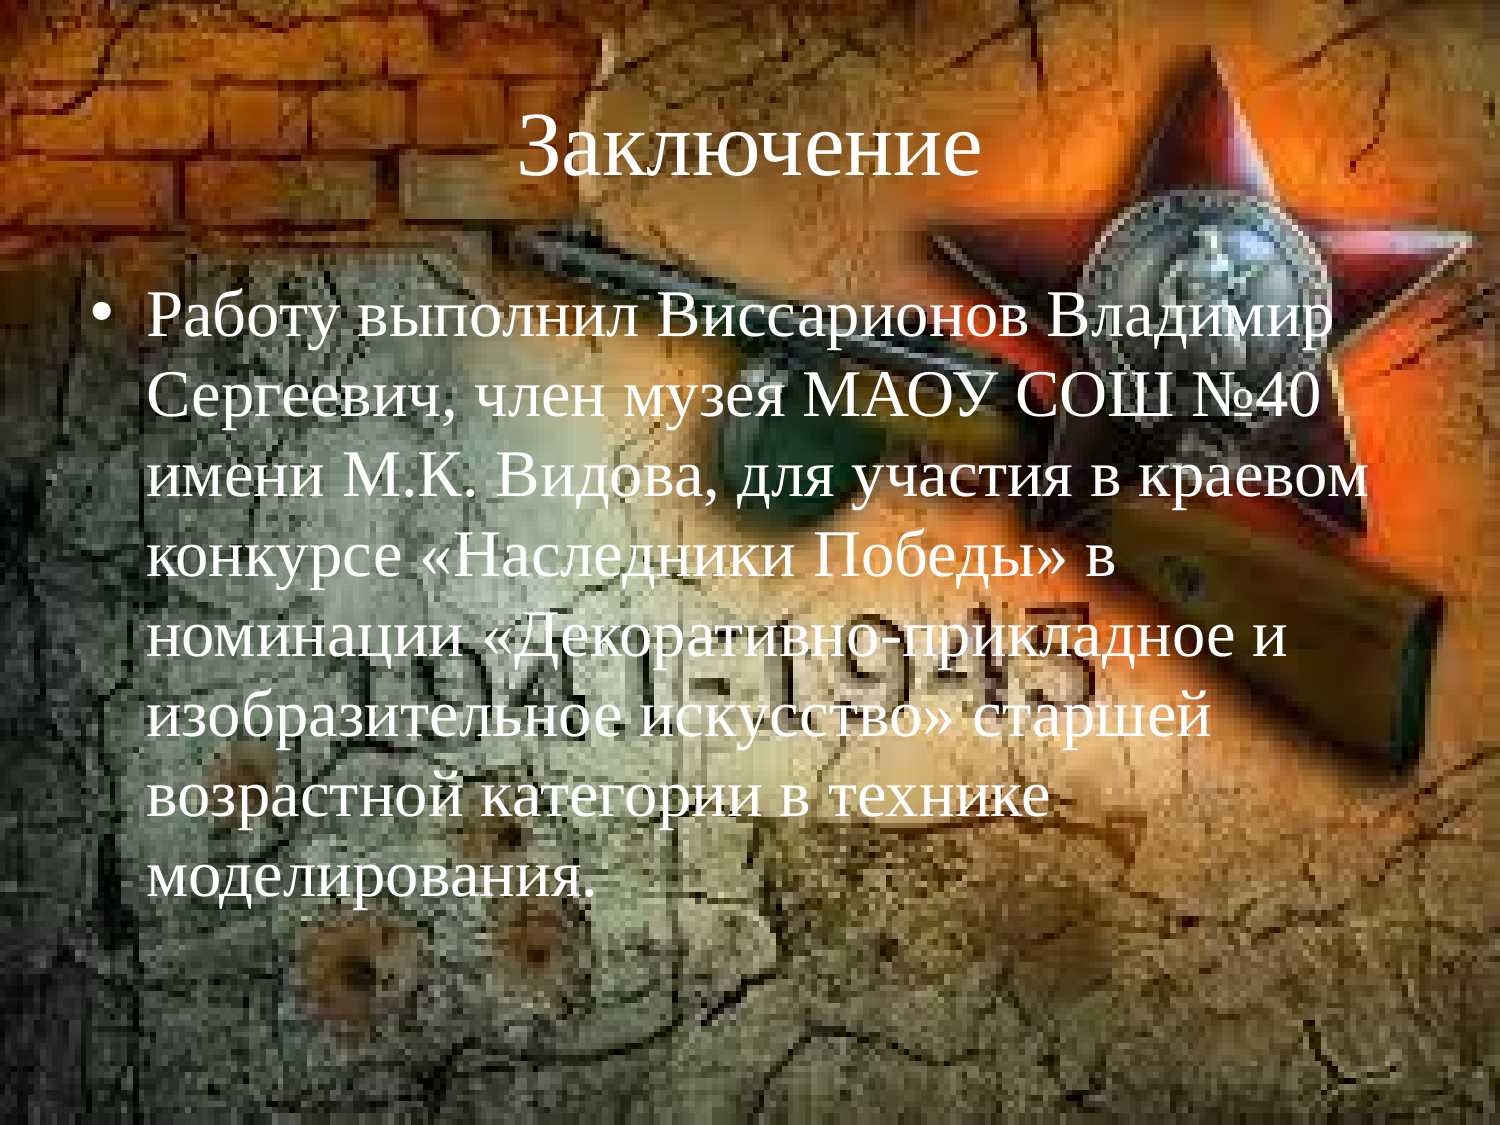

# Заключение
Работу выполнил Виссарионов Владимир Сергеевич, член музея МАОУ СОШ №40 имени М.К. Видова, для участия в краевом конкурсе «Наследники Победы» в номинации «Декоративно-прикладное и изобразительное искусство» старшей возрастной категории в технике моделирования.